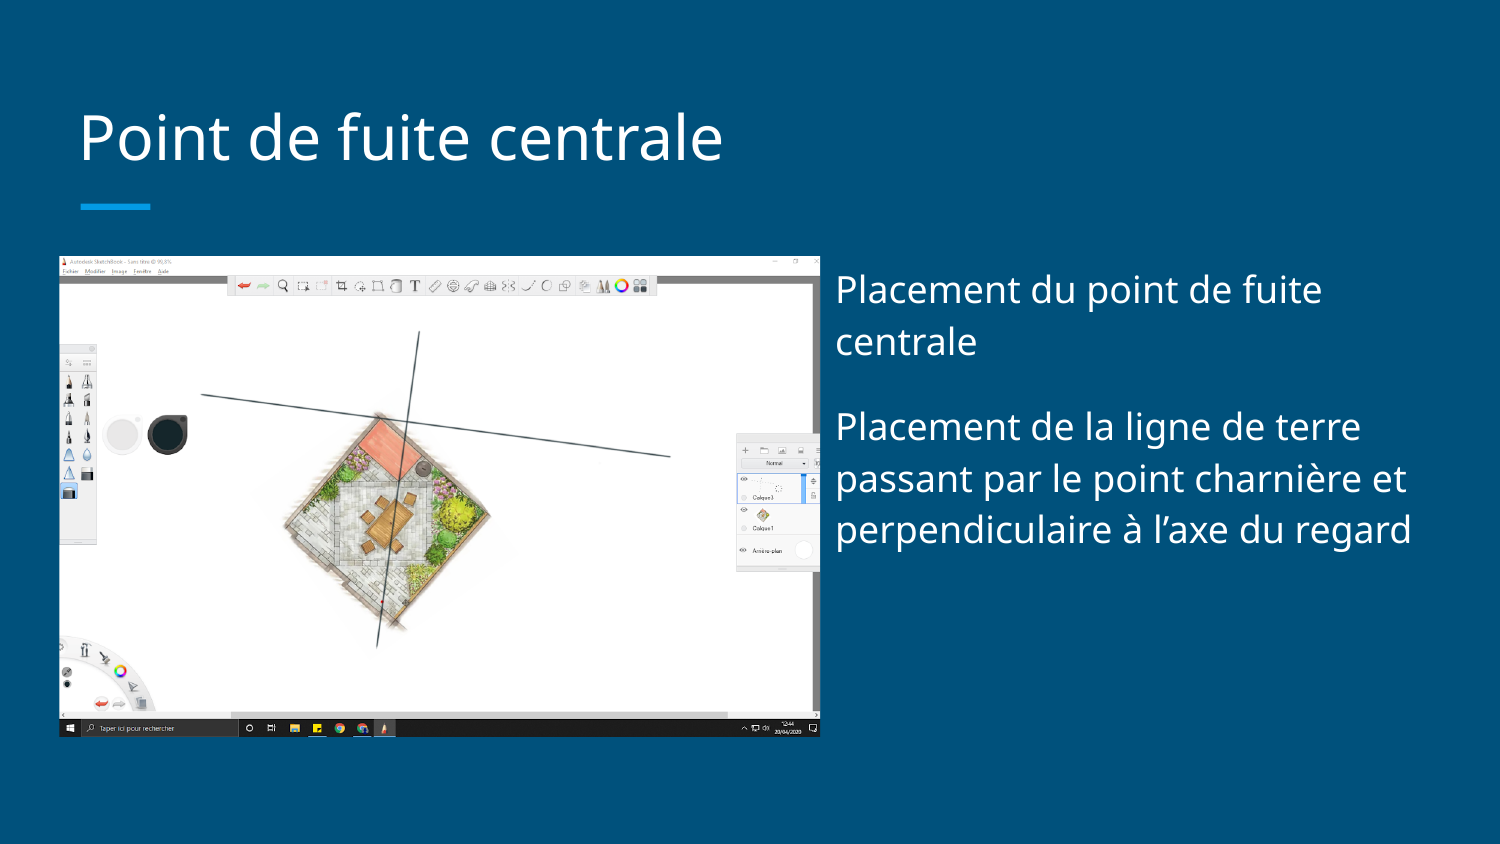

# Point de fuite centrale
Placement du point de fuite centrale
Placement de la ligne de terre passant par le point charnière et perpendiculaire à l’axe du regard